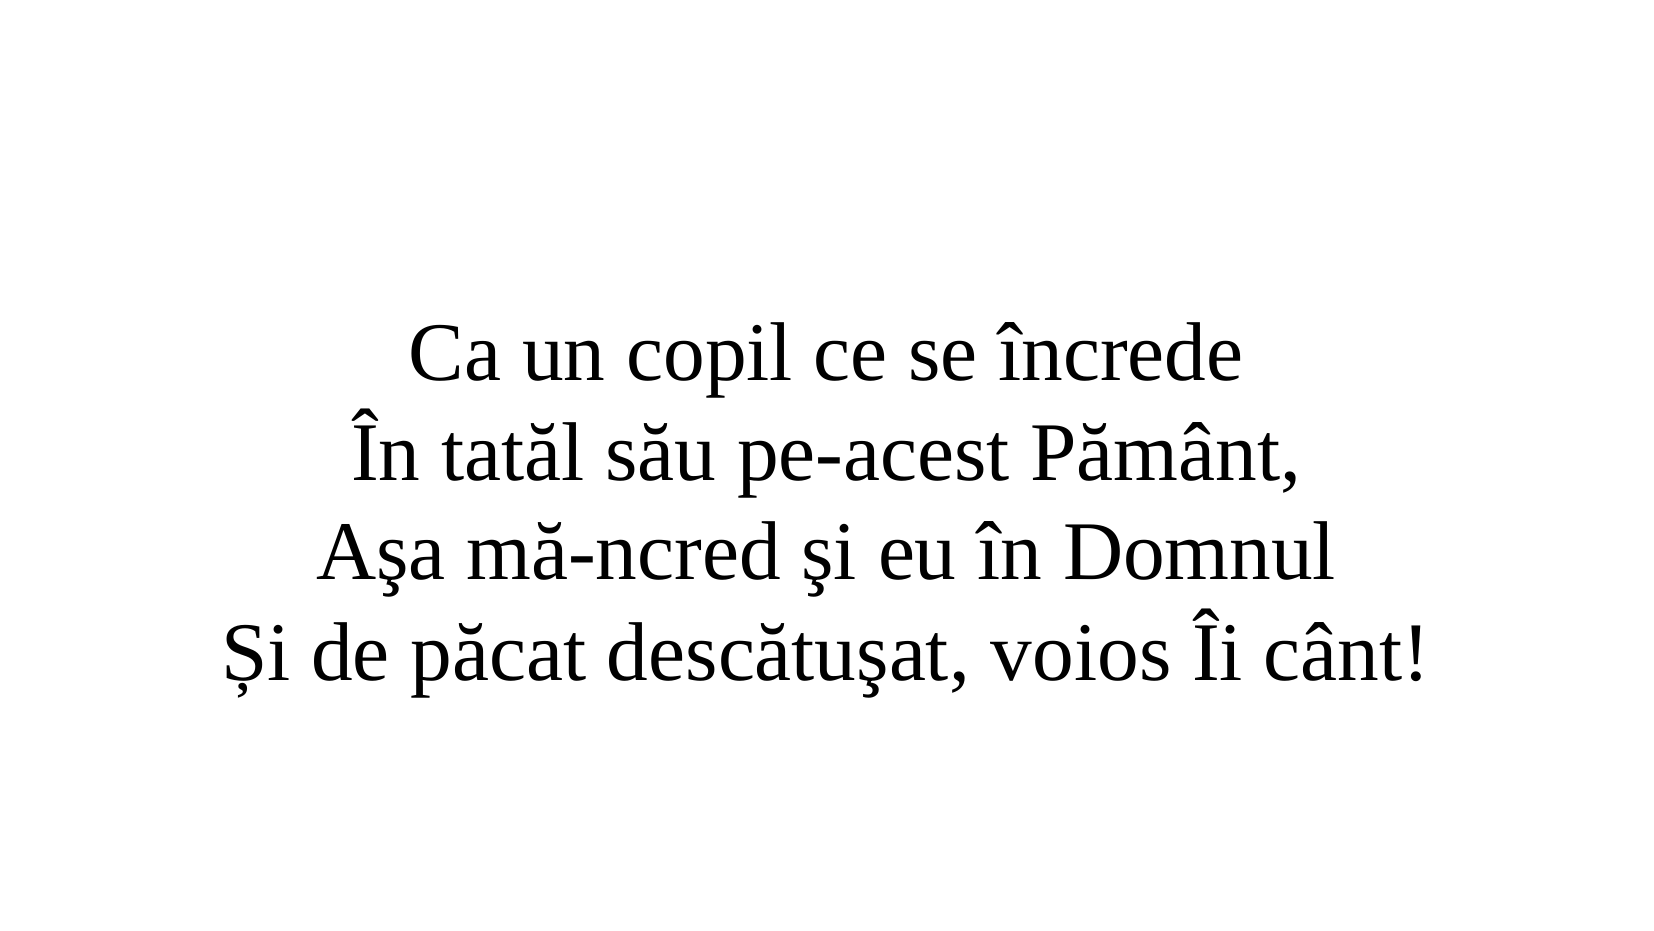

# Ca un copil ce se încrede În tatăl său pe-acest Pământ, Aşa mă-ncred şi eu în Domnul Și de păcat descătuşat, voios Îi cânt!